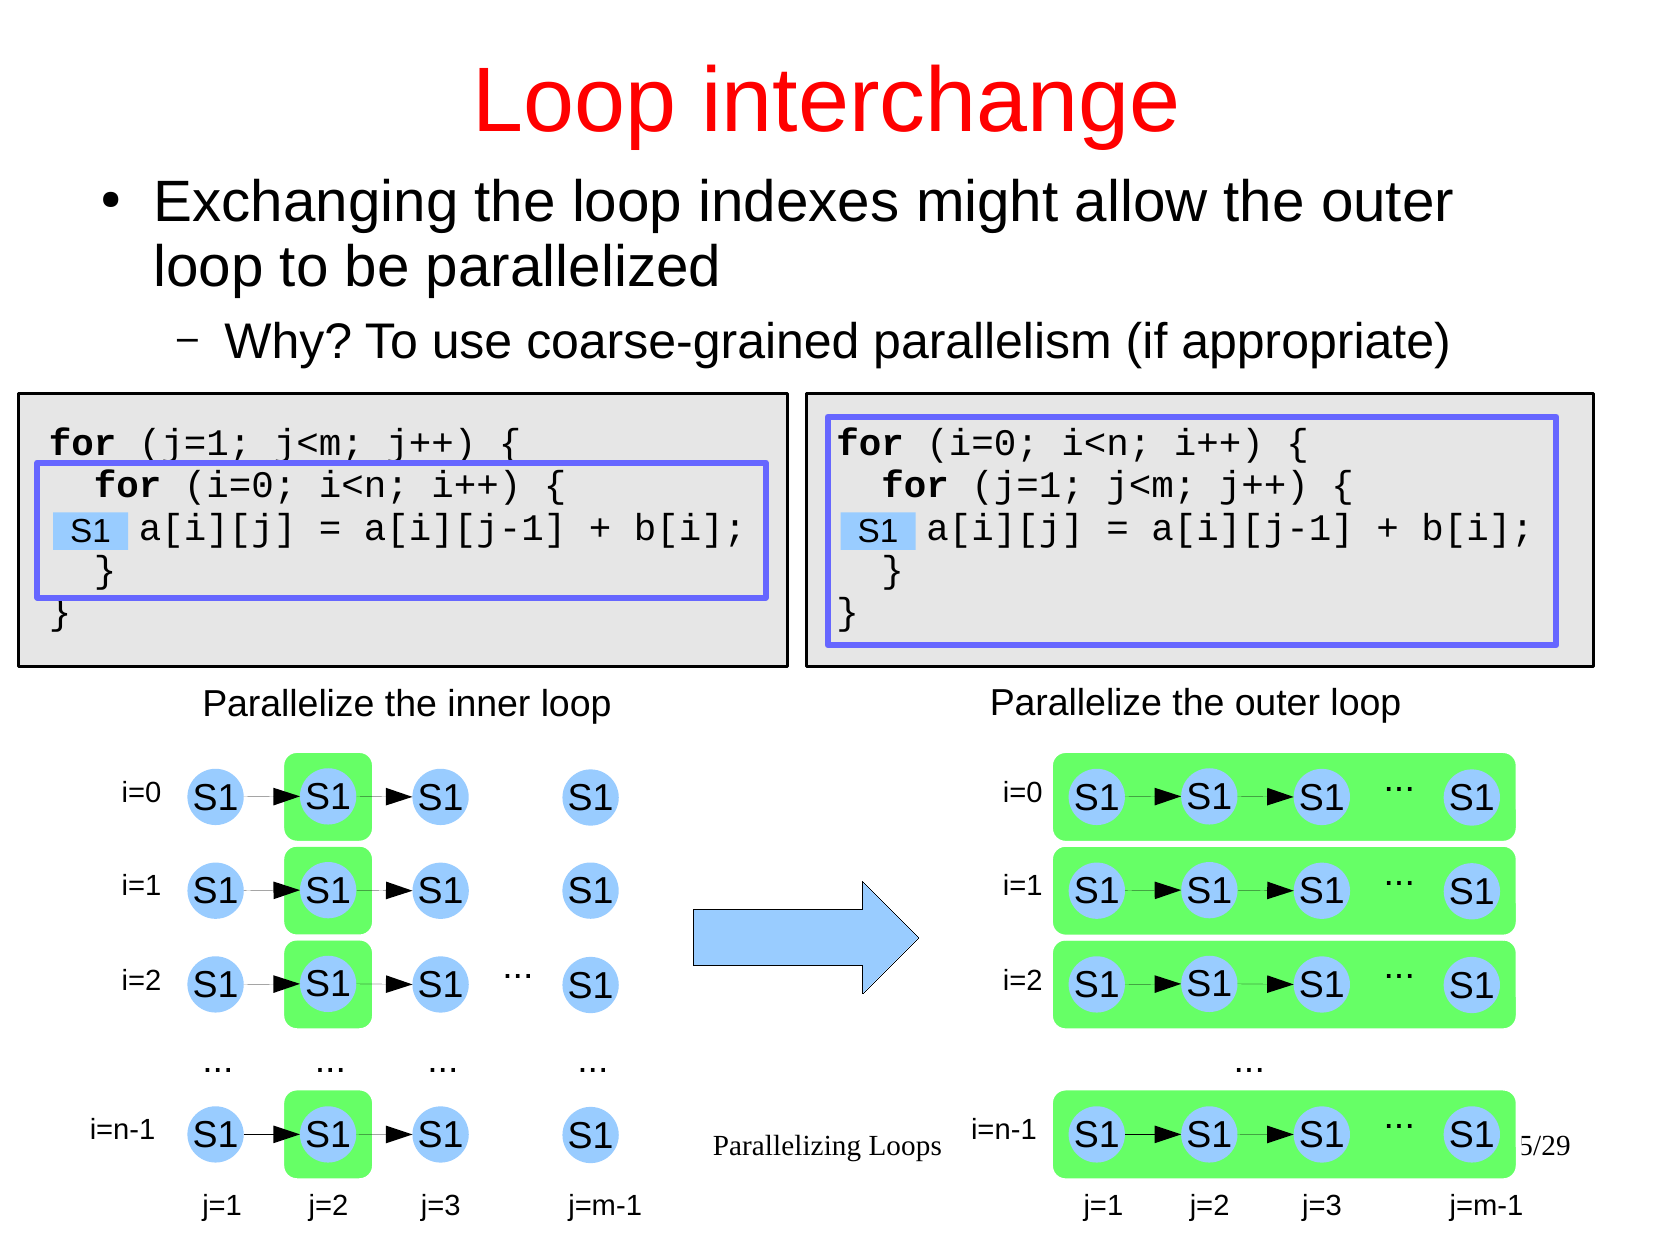

# Loop interchange
Exchanging the loop indexes might allow the outer loop to be parallelized
Why? To use coarse-grained parallelism (if appropriate)
for (j=1; j<m; j++) {
 for (i=0; i<n; i++) {
 a[i][j] = a[i][j-1] + b[i];
 }
}
for (i=0; i<n; i++) {
 for (j=1; j<m; j++) {
 a[i][j] = a[i][j-1] + b[i];
 }
}
S1
S1
Parallelize the outer loop
Parallelize the inner loop
...
i=0
i=0
S1
S1
S1
S1
S1
S1
S1
S1
...
i=1
i=1
S1
S1
S1
S1
S1
S1
S1
S1
...
...
S1
S1
i=2
S1
i=2
S1
S1
S1
S1
S1
...
...
...
...
...
...
i=n-1
i=n-1
S1
S1
S1
S1
S1
S1
S1
S1
Parallelizing Loops
25
j=1
j=2
j=3
j=m-1
j=1
j=2
j=3
j=m-1